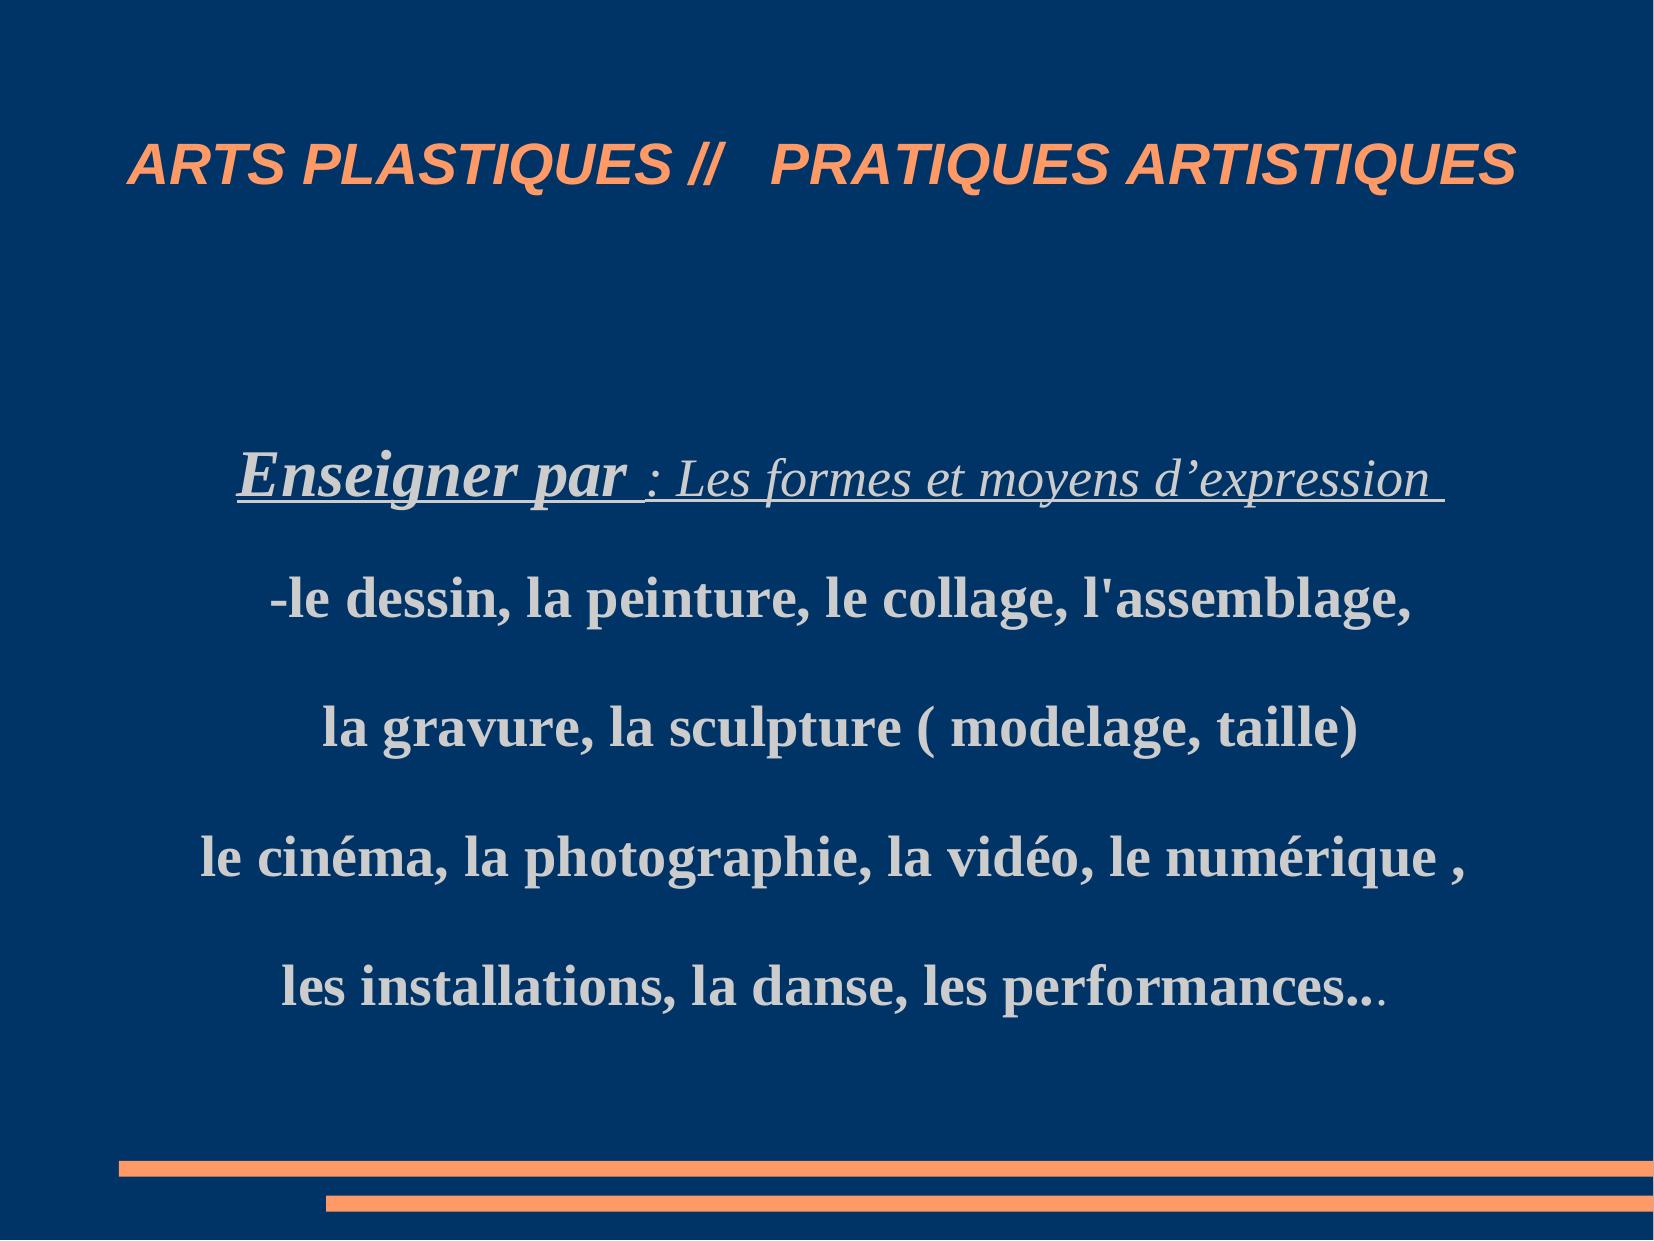

# ARTS PLASTIQUES // PRATIQUES ARTISTIQUES
Enseigner par : Les formes et moyens d’expression
-le dessin, la peinture, le collage, l'assemblage,
la gravure, la sculpture ( modelage, taille)
le cinéma, la photographie, la vidéo, le numérique ,
les installations, la danse, les performances...